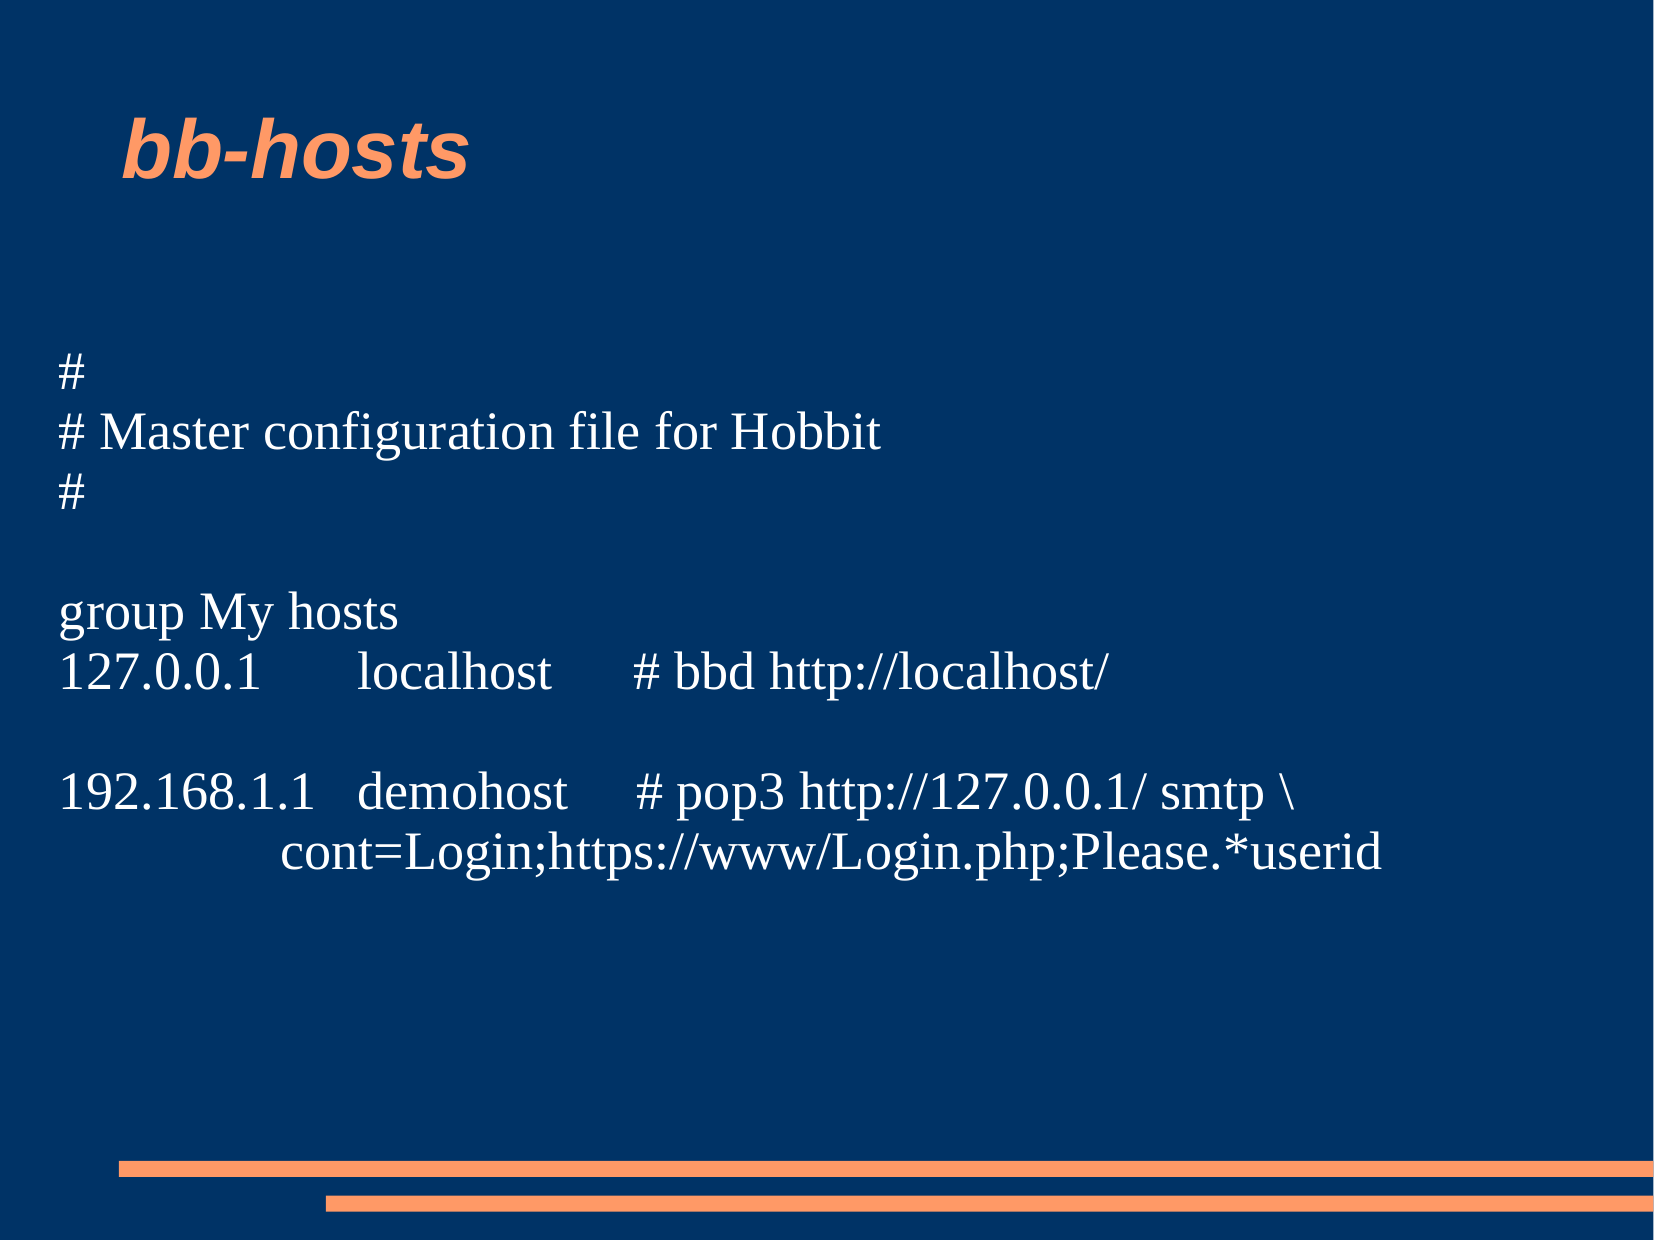

# bb-hosts
#
# Master configuration file for Hobbit
#
group My hosts
127.0.0.1 localhost # bbd http://localhost/
192.168.1.1 demohost # pop3 http://127.0.0.1/ smtp \							cont=Login;https://www/Login.php;Please.*userid